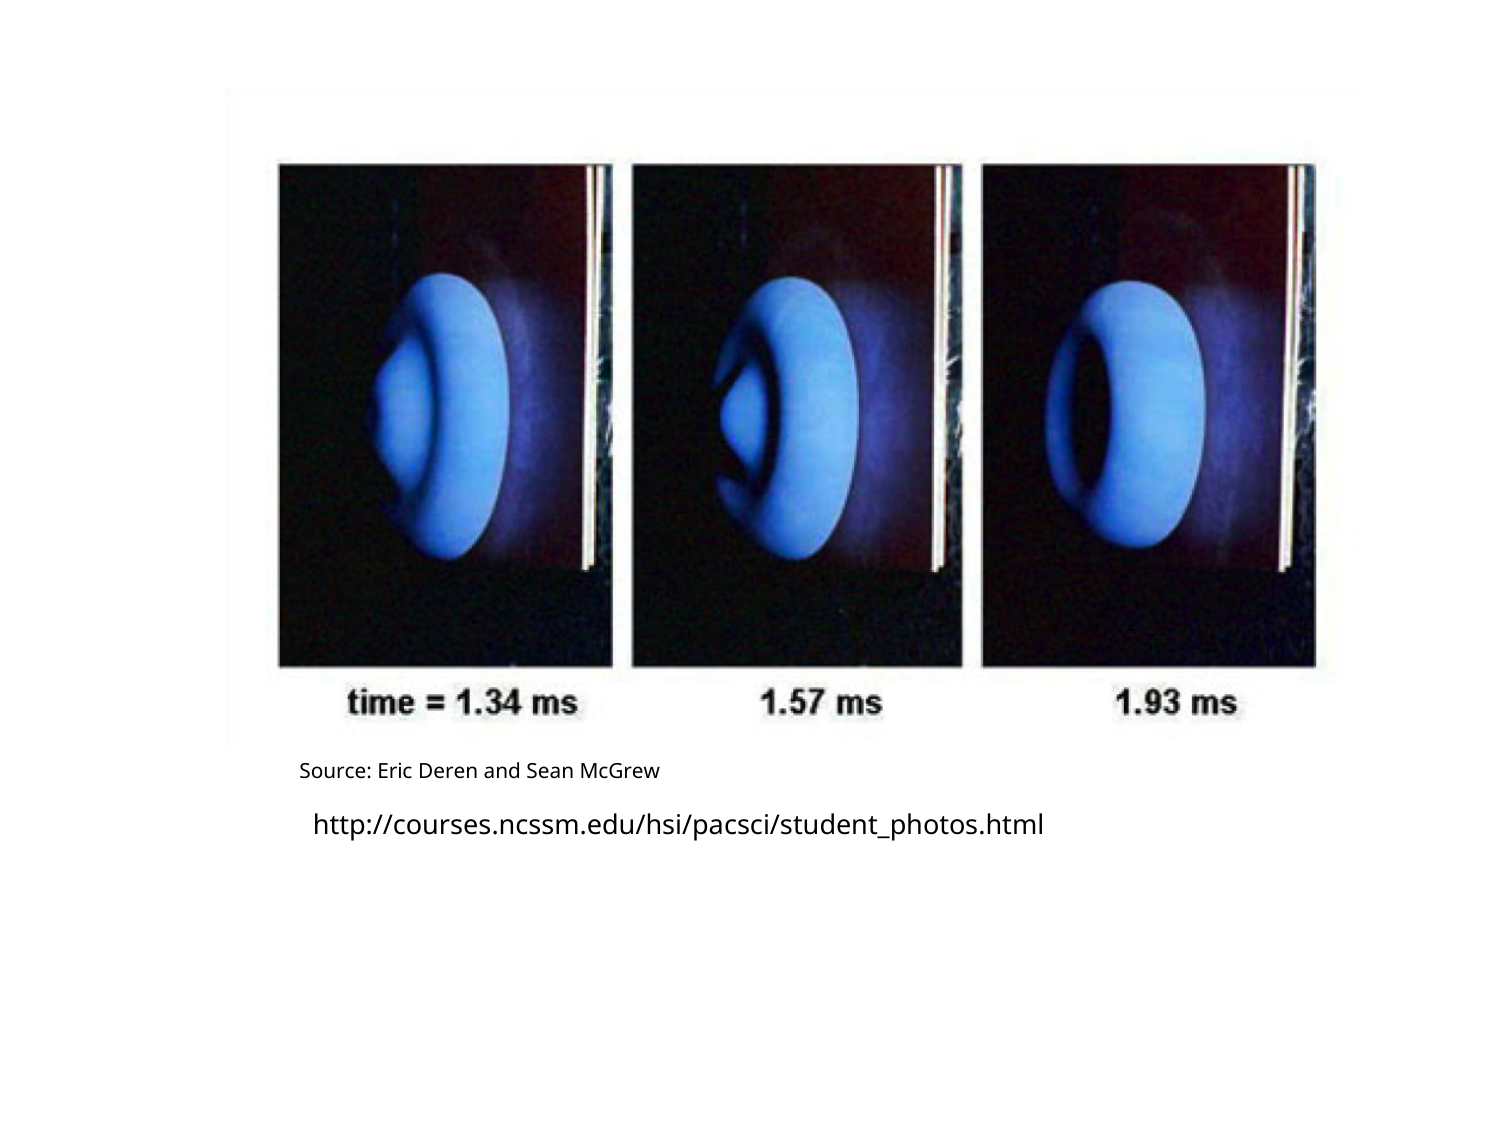

Source: Eric Deren and Sean McGrew
http://courses.ncssm.edu/hsi/pacsci/student_photos.html